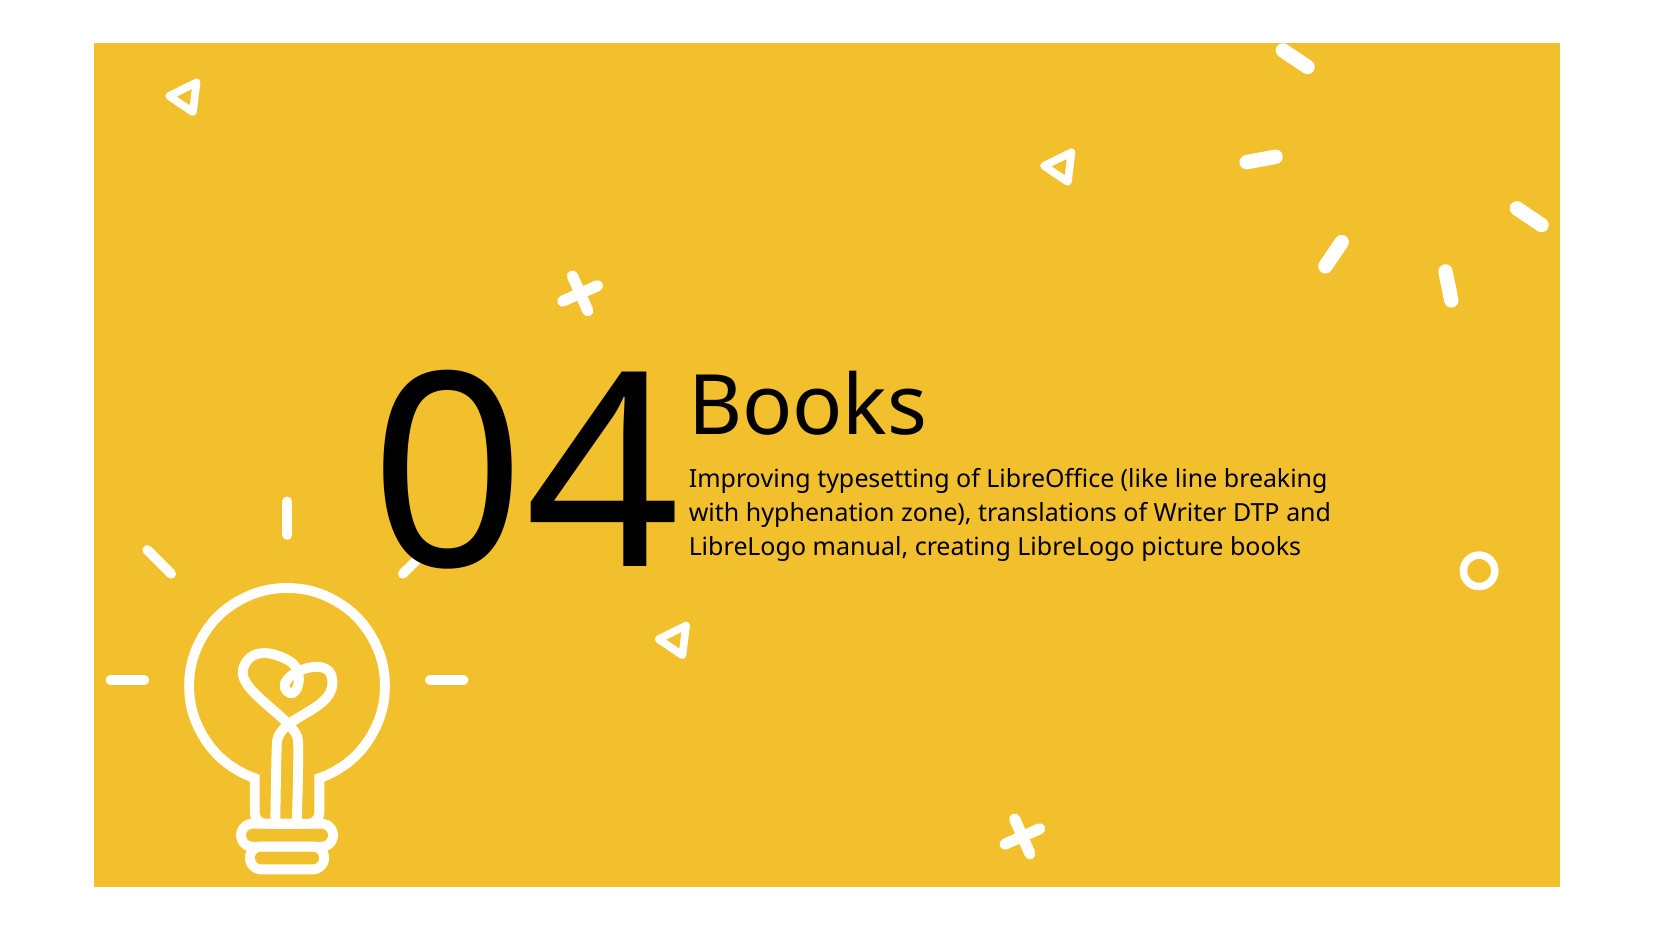

04
# Books
Improving typesetting of LibreOffice (like line breaking with hyphenation zone), translations of Writer DTP and LibreLogo manual, creating LibreLogo picture books